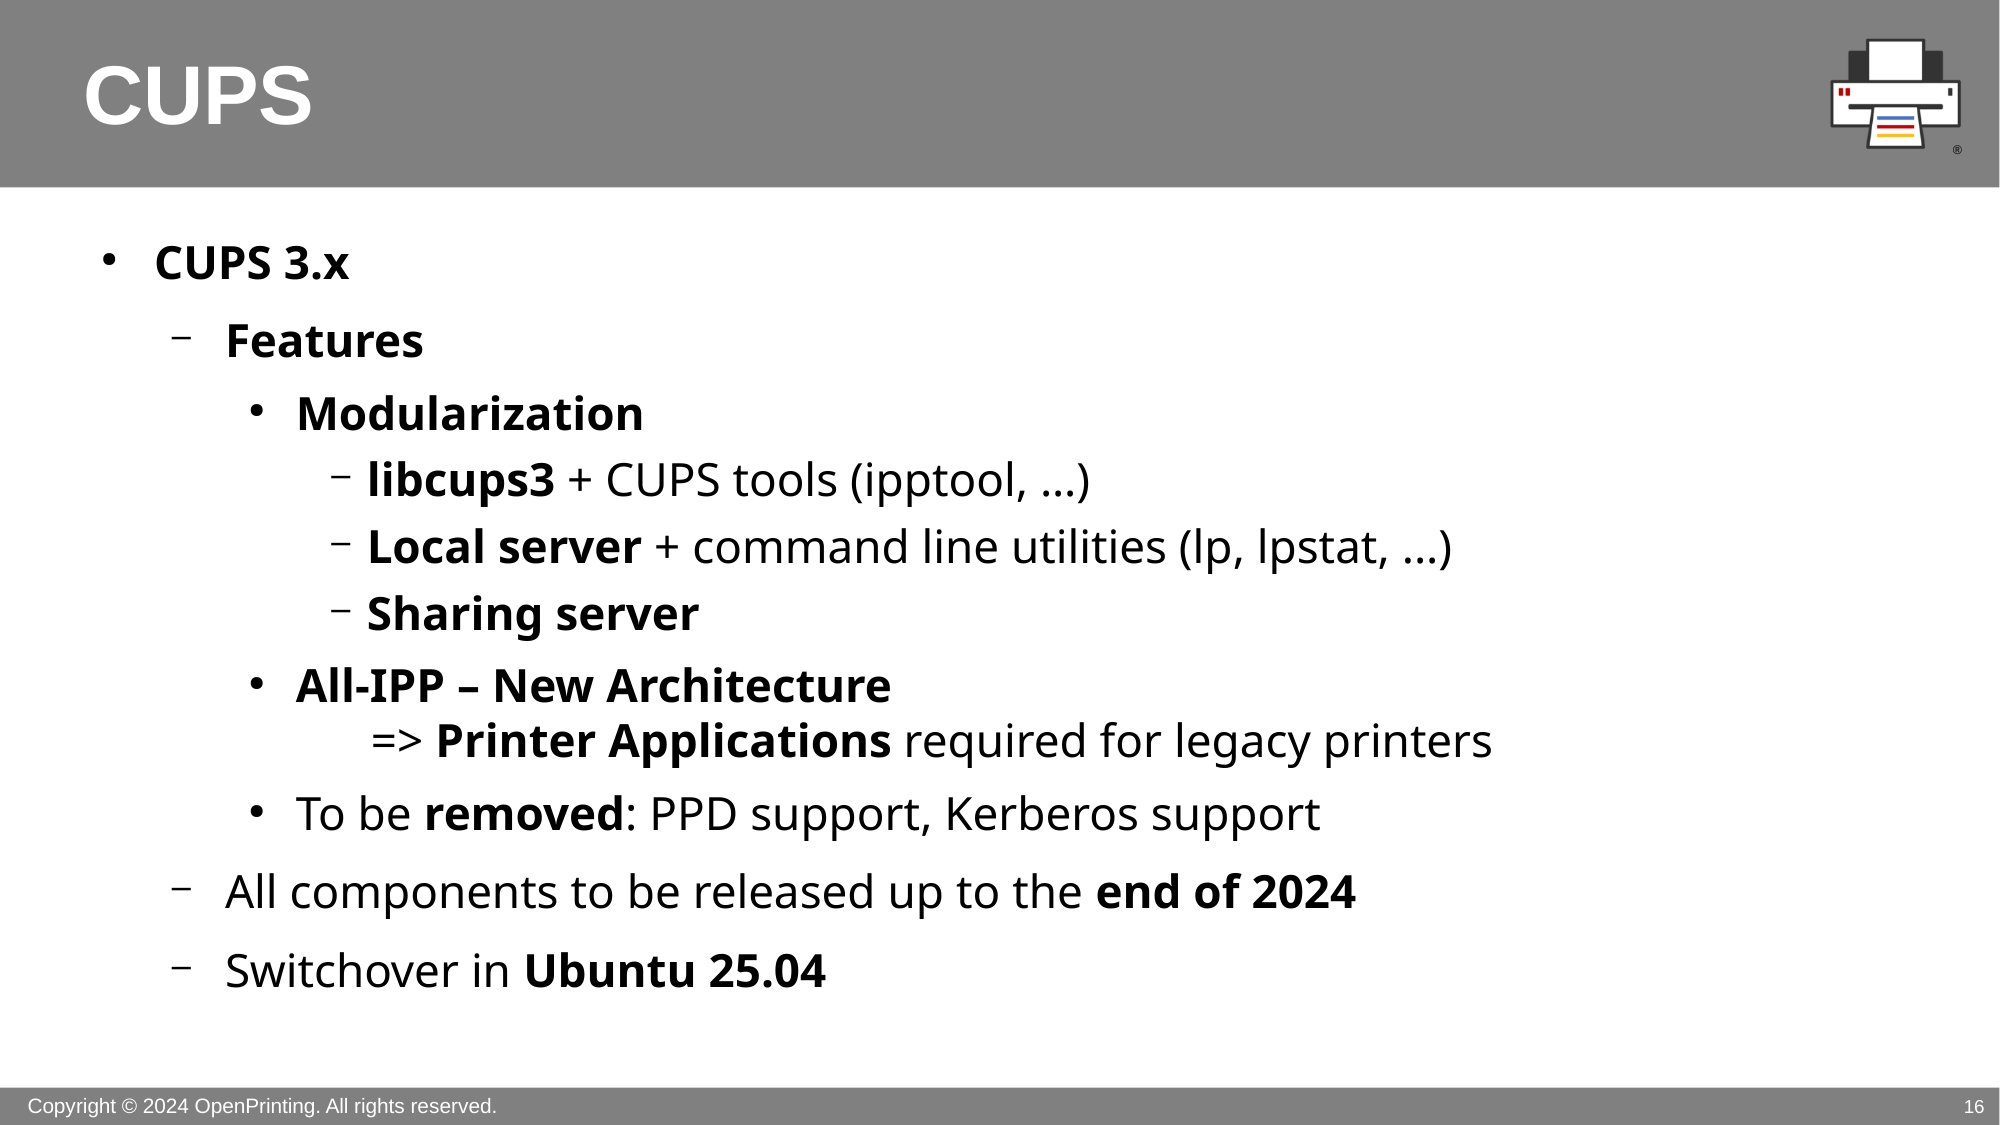

CUPS
# CUPS 3.x
Features
Modularization
libcups3 + CUPS tools (ipptool, …)
Local server + command line utilities (lp, lpstat, ...)
Sharing server
All-IPP – New Architecture
	=> Printer Applications required for legacy printers
To be removed: PPD support, Kerberos support
All components to be released up to the end of 2024
Switchover in Ubuntu 25.04